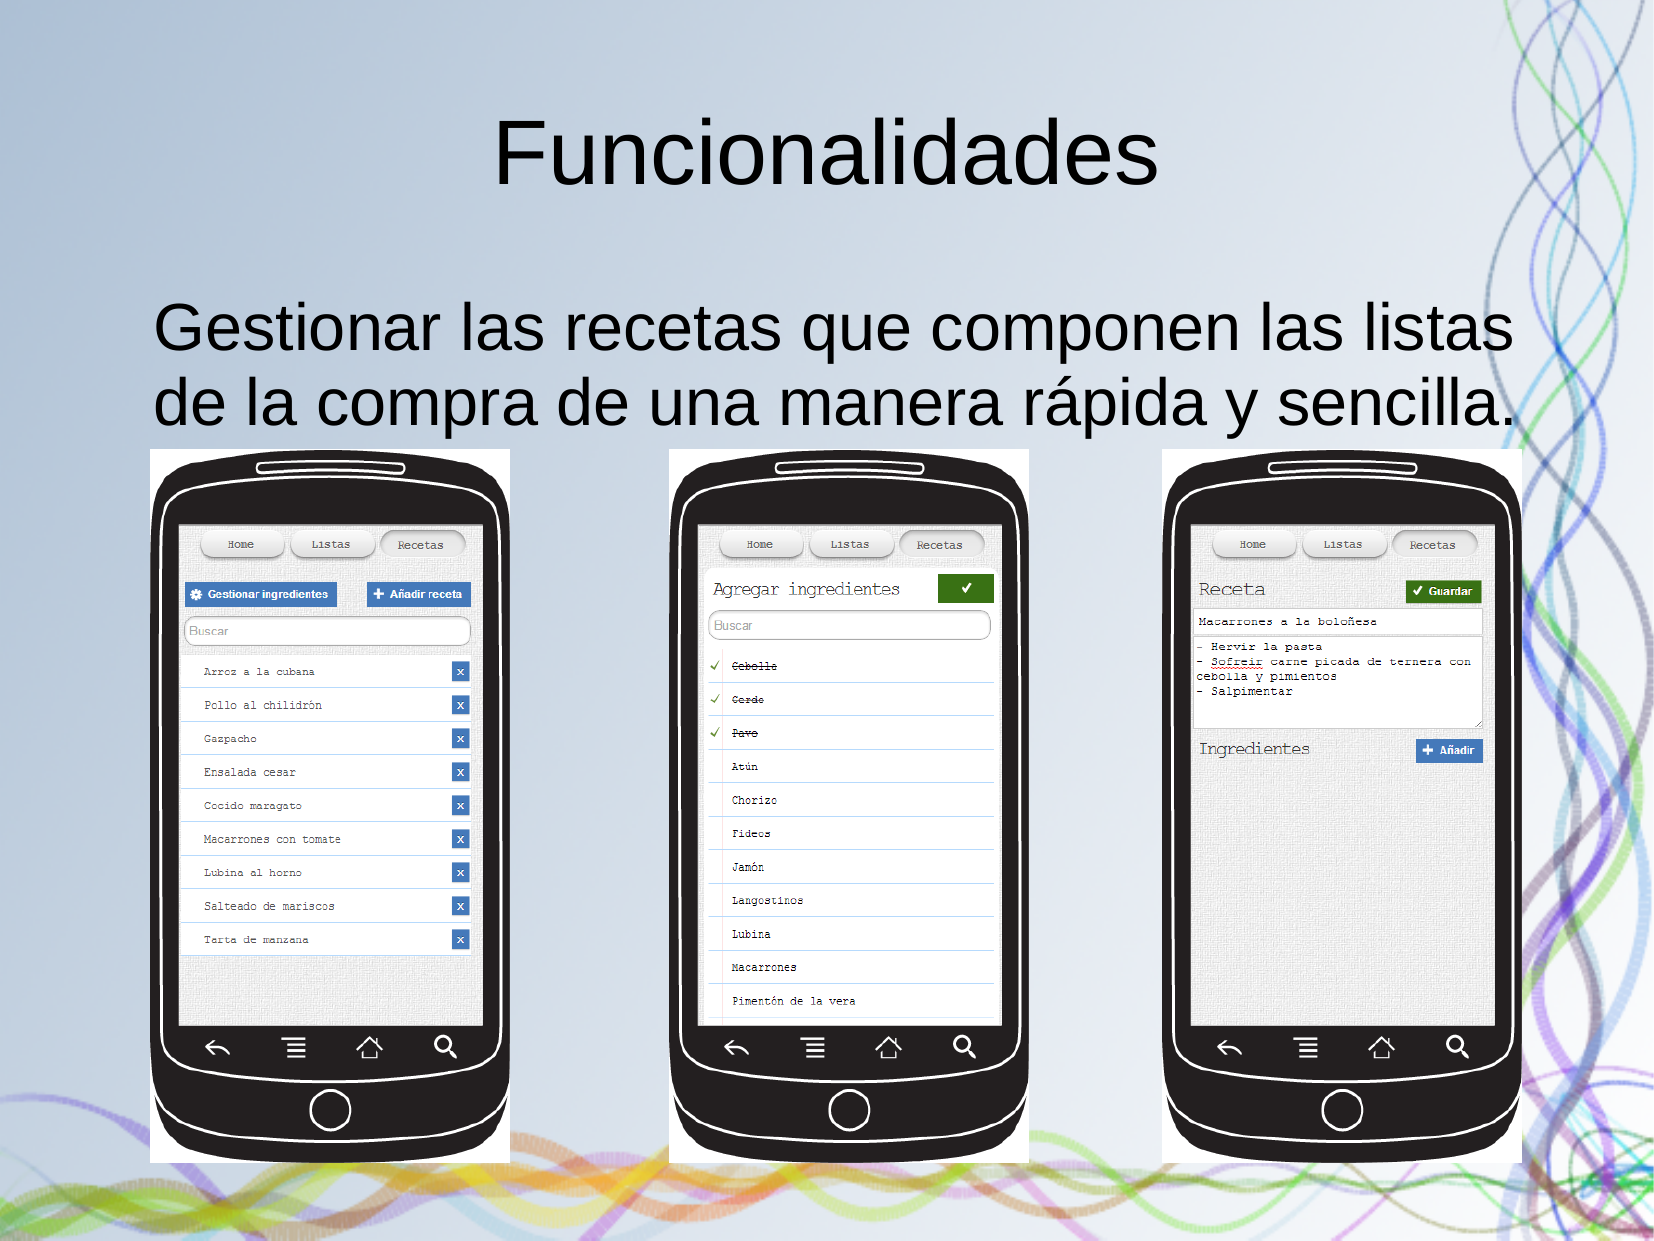

# Funcionalidades
Gestionar las recetas que componen las listas de la compra de una manera rápida y sencilla.